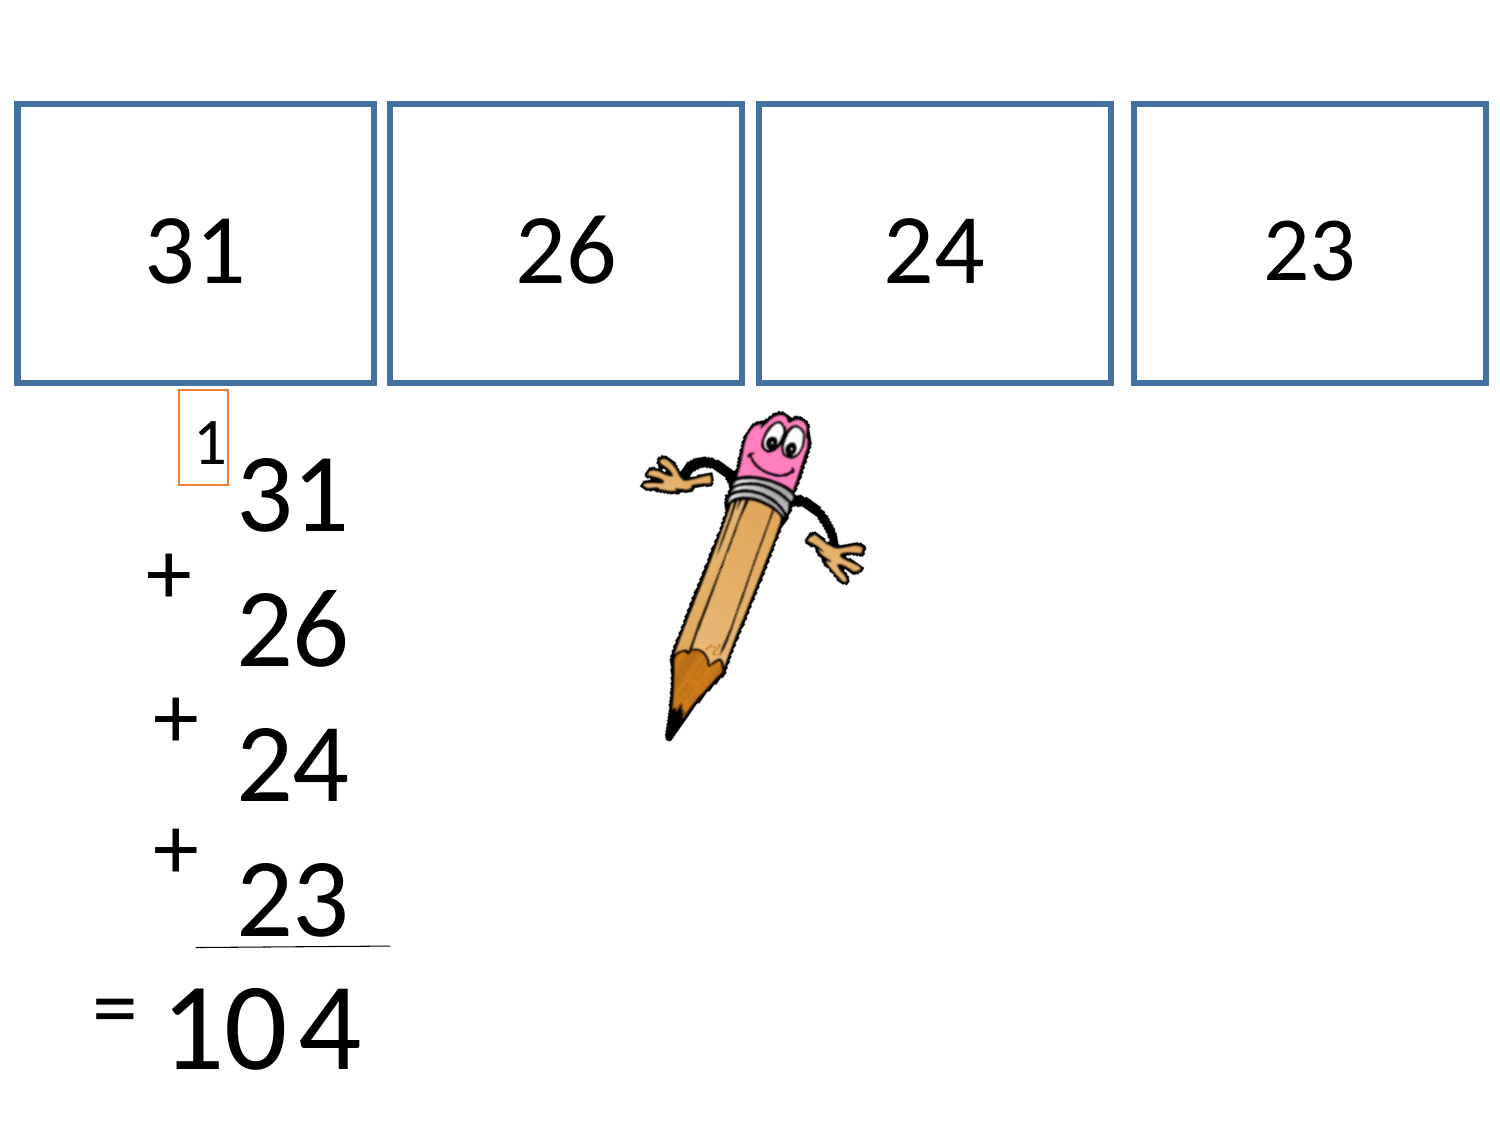

31
26
24
23
1
31
26
24
23
+
+
+
10
4
=